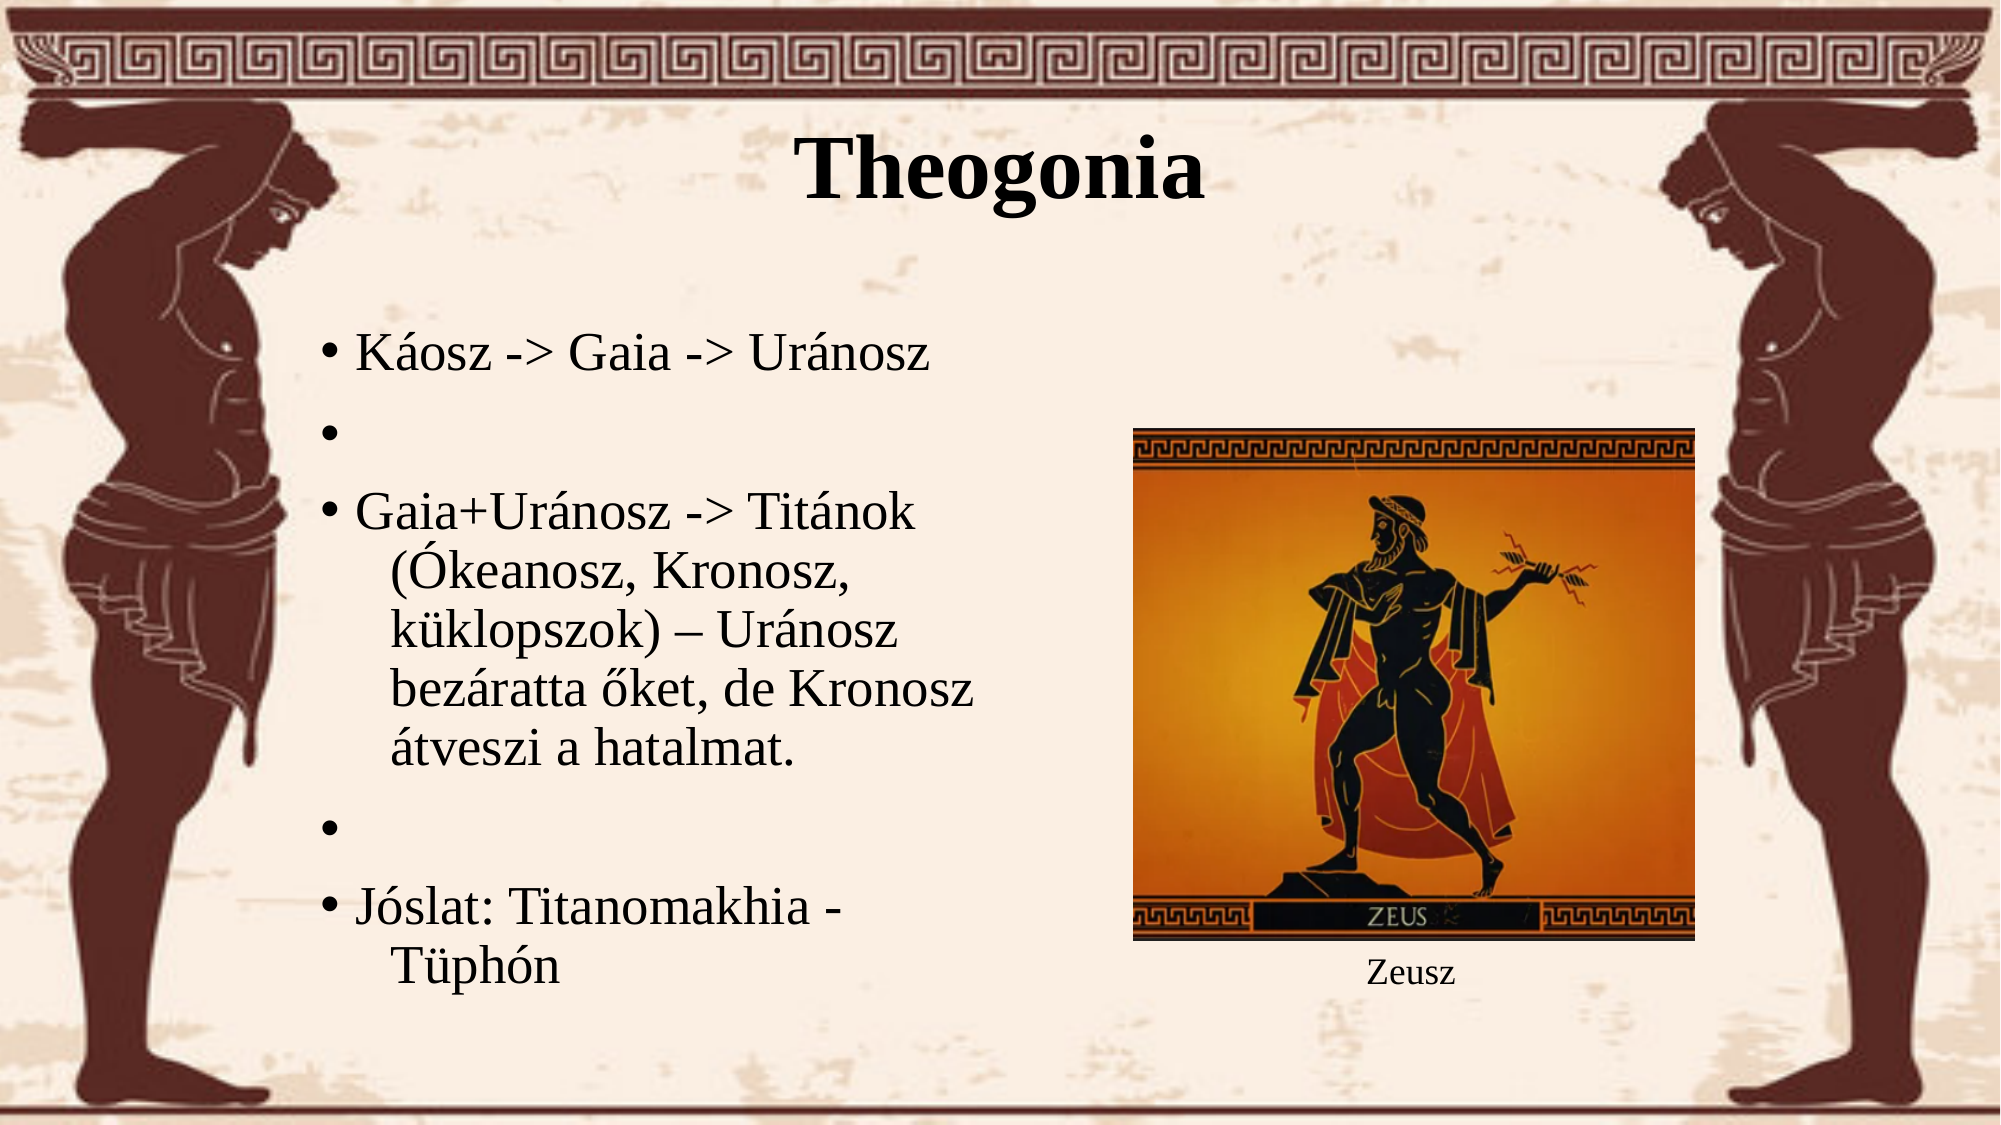

# Theogonia
Káosz -> Gaia -> Uránosz
Gaia+Uránosz -> Titánok (Ókeanosz, Kronosz, küklopszok) – Uránosz bezáratta őket, de Kronosz átveszi a hatalmat.
Jóslat: Titanomakhia - Tüphón
Zeusz